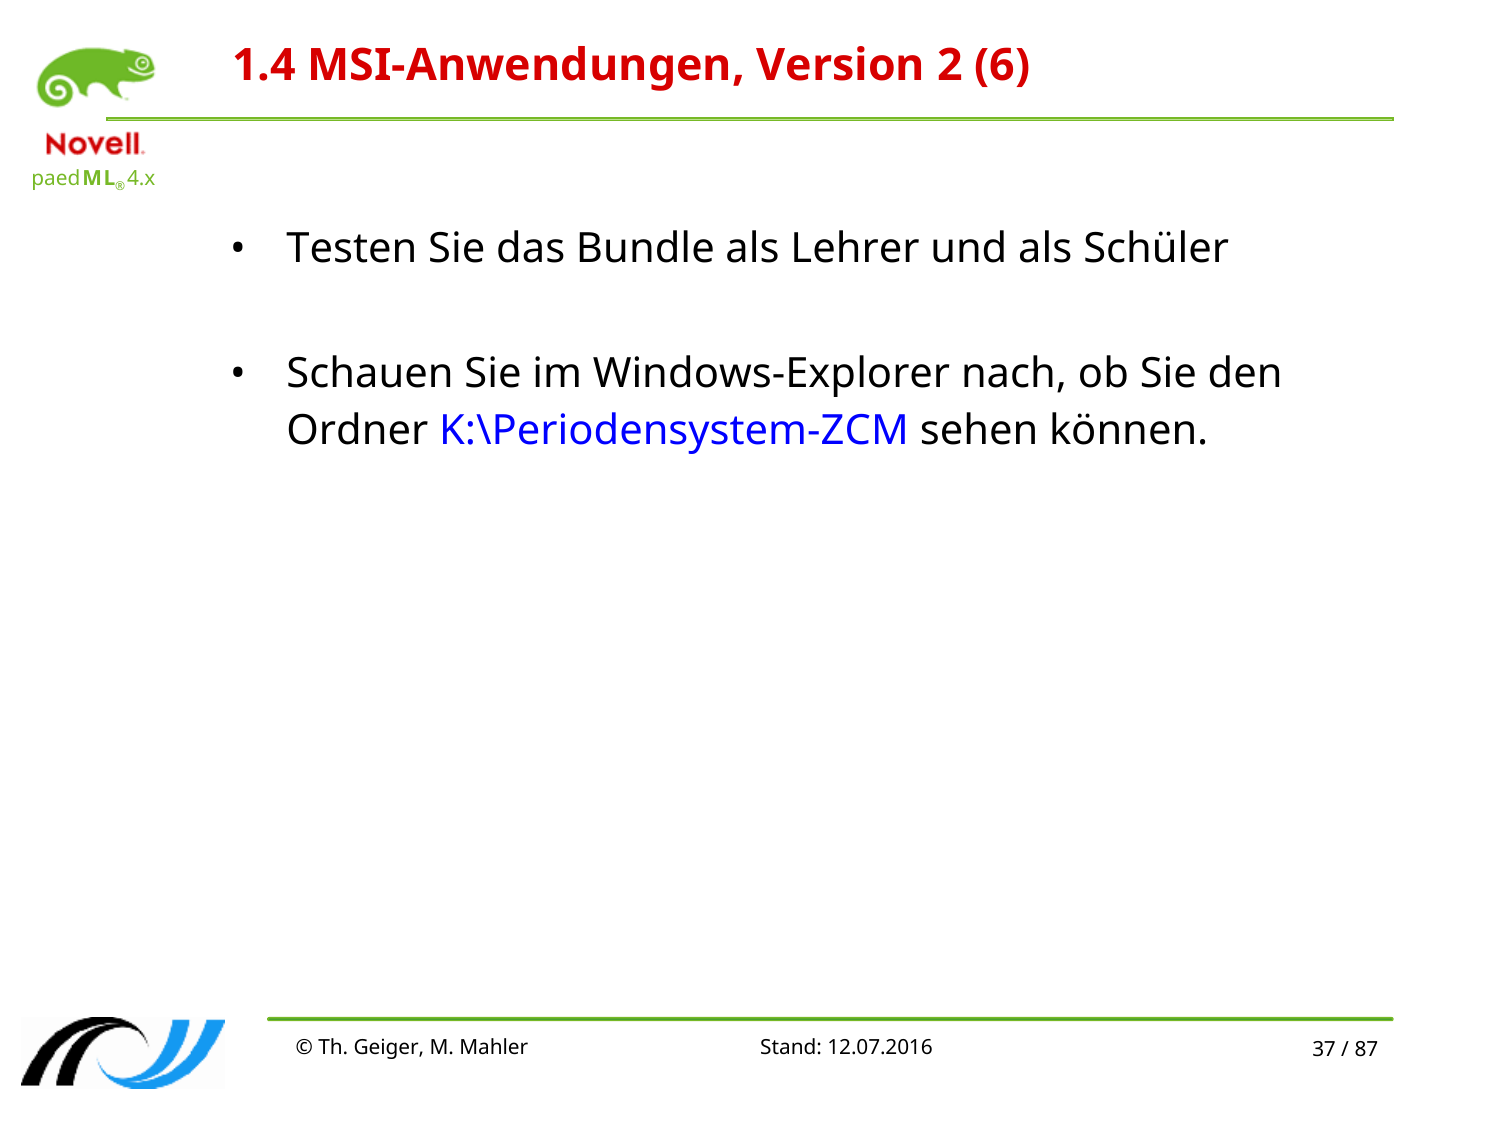

# 1.4 MSI-Anwendungen, Version 2 (6)
Testen Sie das Bundle als Lehrer und als Schüler
Schauen Sie im Windows-Explorer nach, ob Sie den
Ordner K:\Periodensystem-ZCM sehen können.
© Th. Geiger, M. Mahler
12.07.2016
37